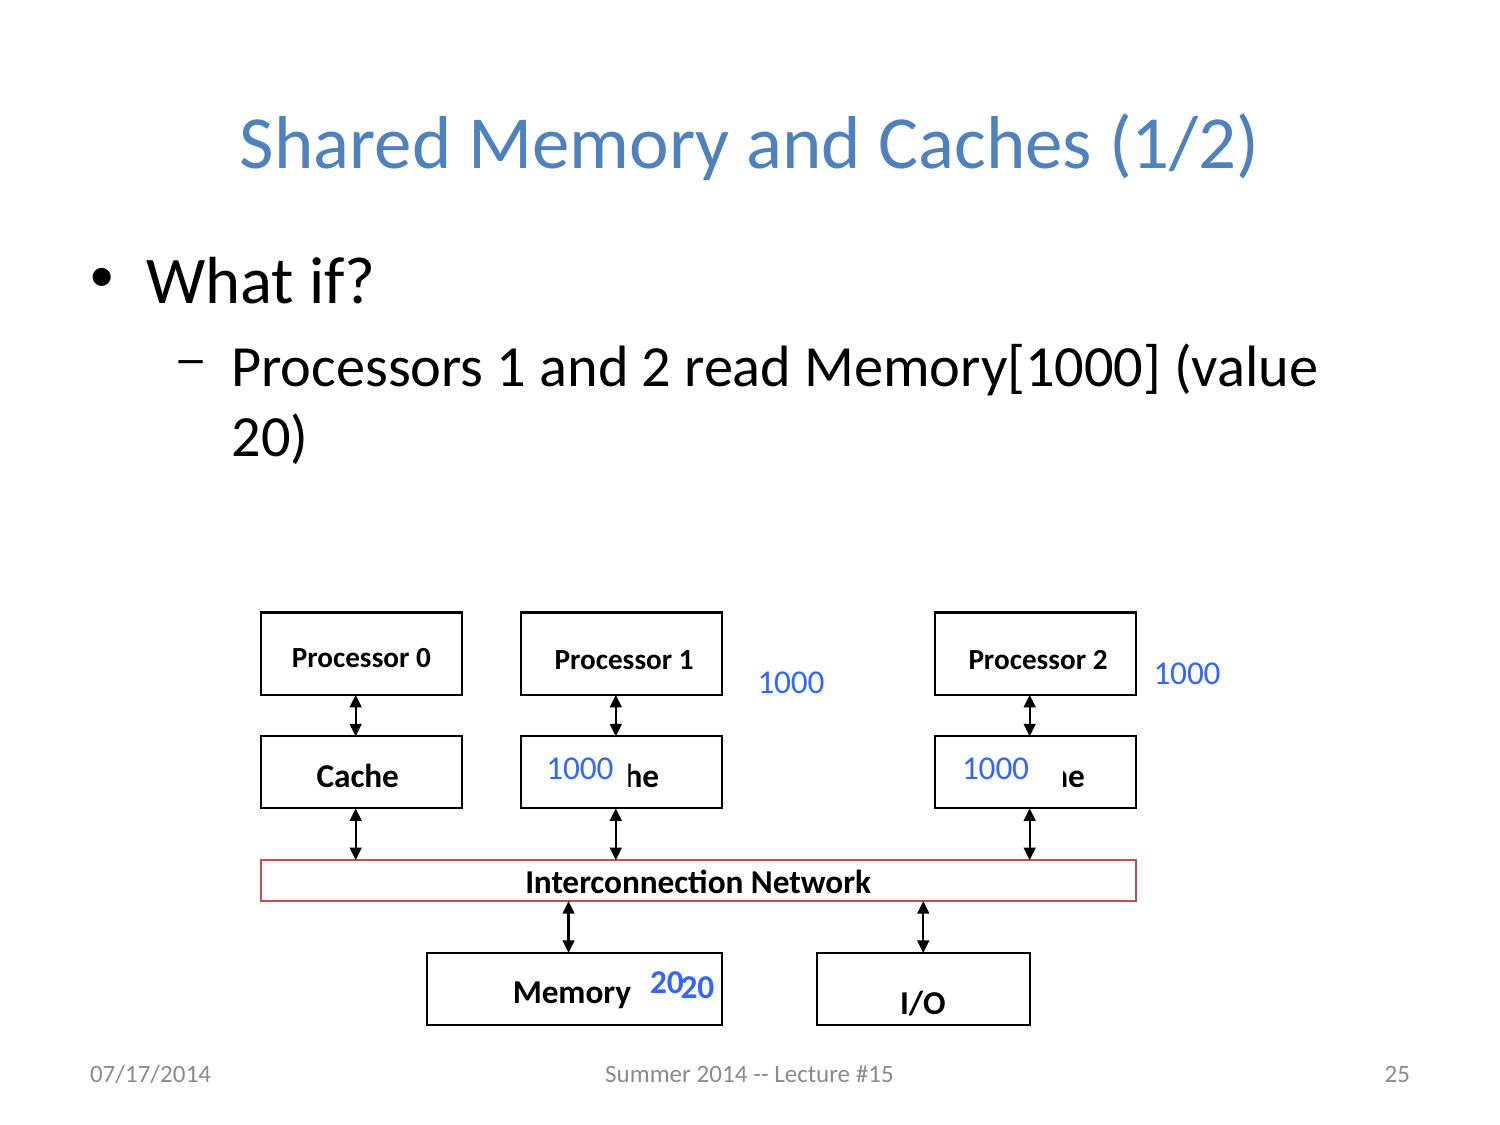

# Shared Memory and Caches (1/2)
What if?
Processors 1 and 2 read Memory[1000] (value 20)
Processor 0
Processor 1
Processor 2
Cache
Cache
Cache
Interconnection Network
Memory
I/O
1000
1000
1000
1000
20
20
07/17/2014
Summer 2014 -- Lecture #15